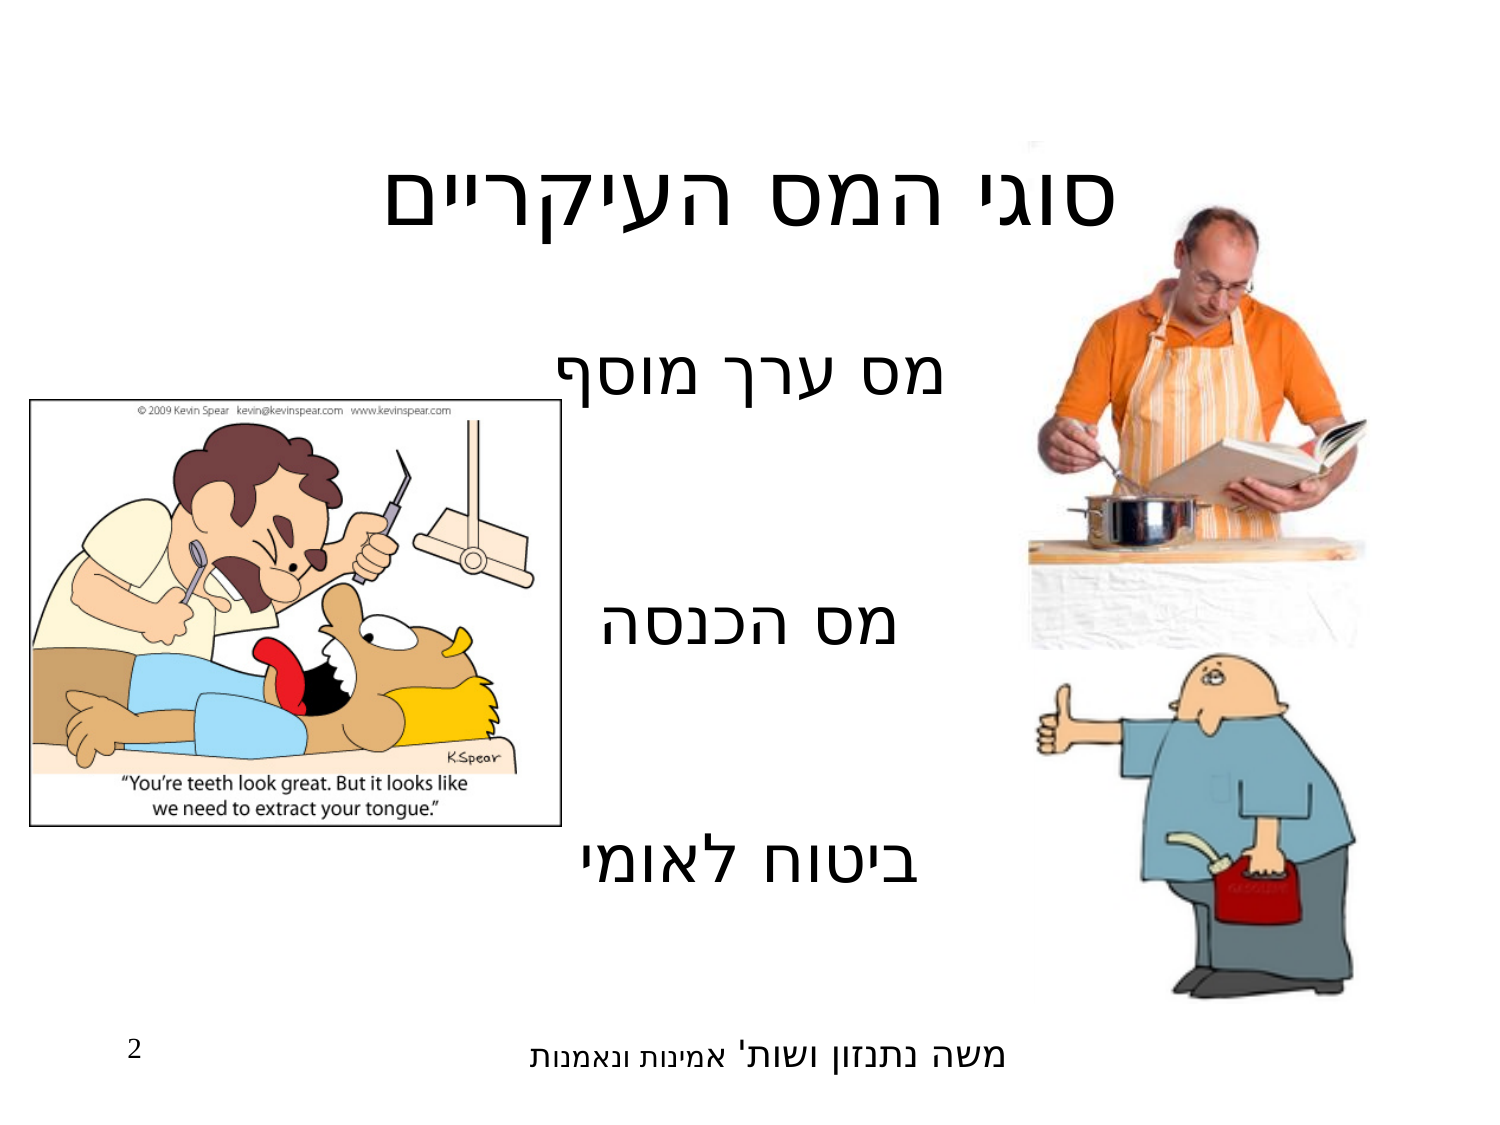

סוגי המס העיקריים
# מס ערך מוסף
מס הכנסה
ביטוח לאומי
2
משה נתנזון ושות'- אמינות ונאמנות